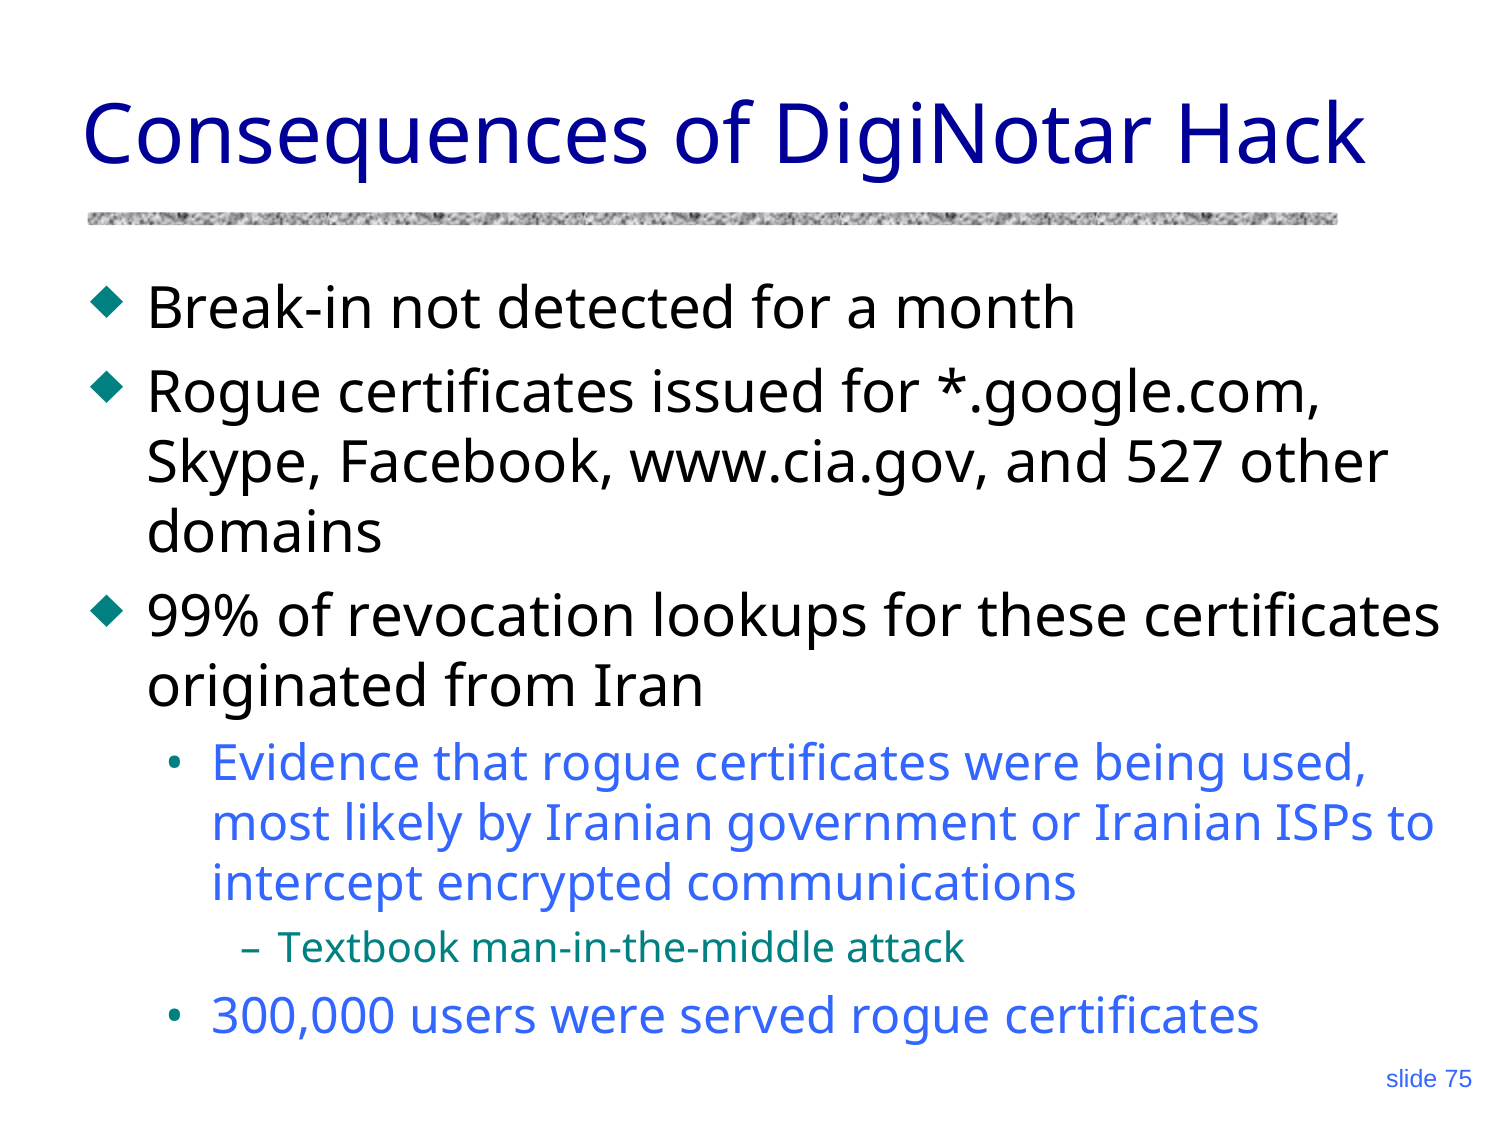

# Consequences of DigiNotar Hack
Break-in not detected for a month
Rogue certificates issued for *.google.com, Skype, Facebook, www.cia.gov, and 527 other domains
99% of revocation lookups for these certificates originated from Iran
Evidence that rogue certificates were being used, most likely by Iranian government or Iranian ISPs to intercept encrypted communications
Textbook man-in-the-middle attack
300,000 users were served rogue certificates
slide